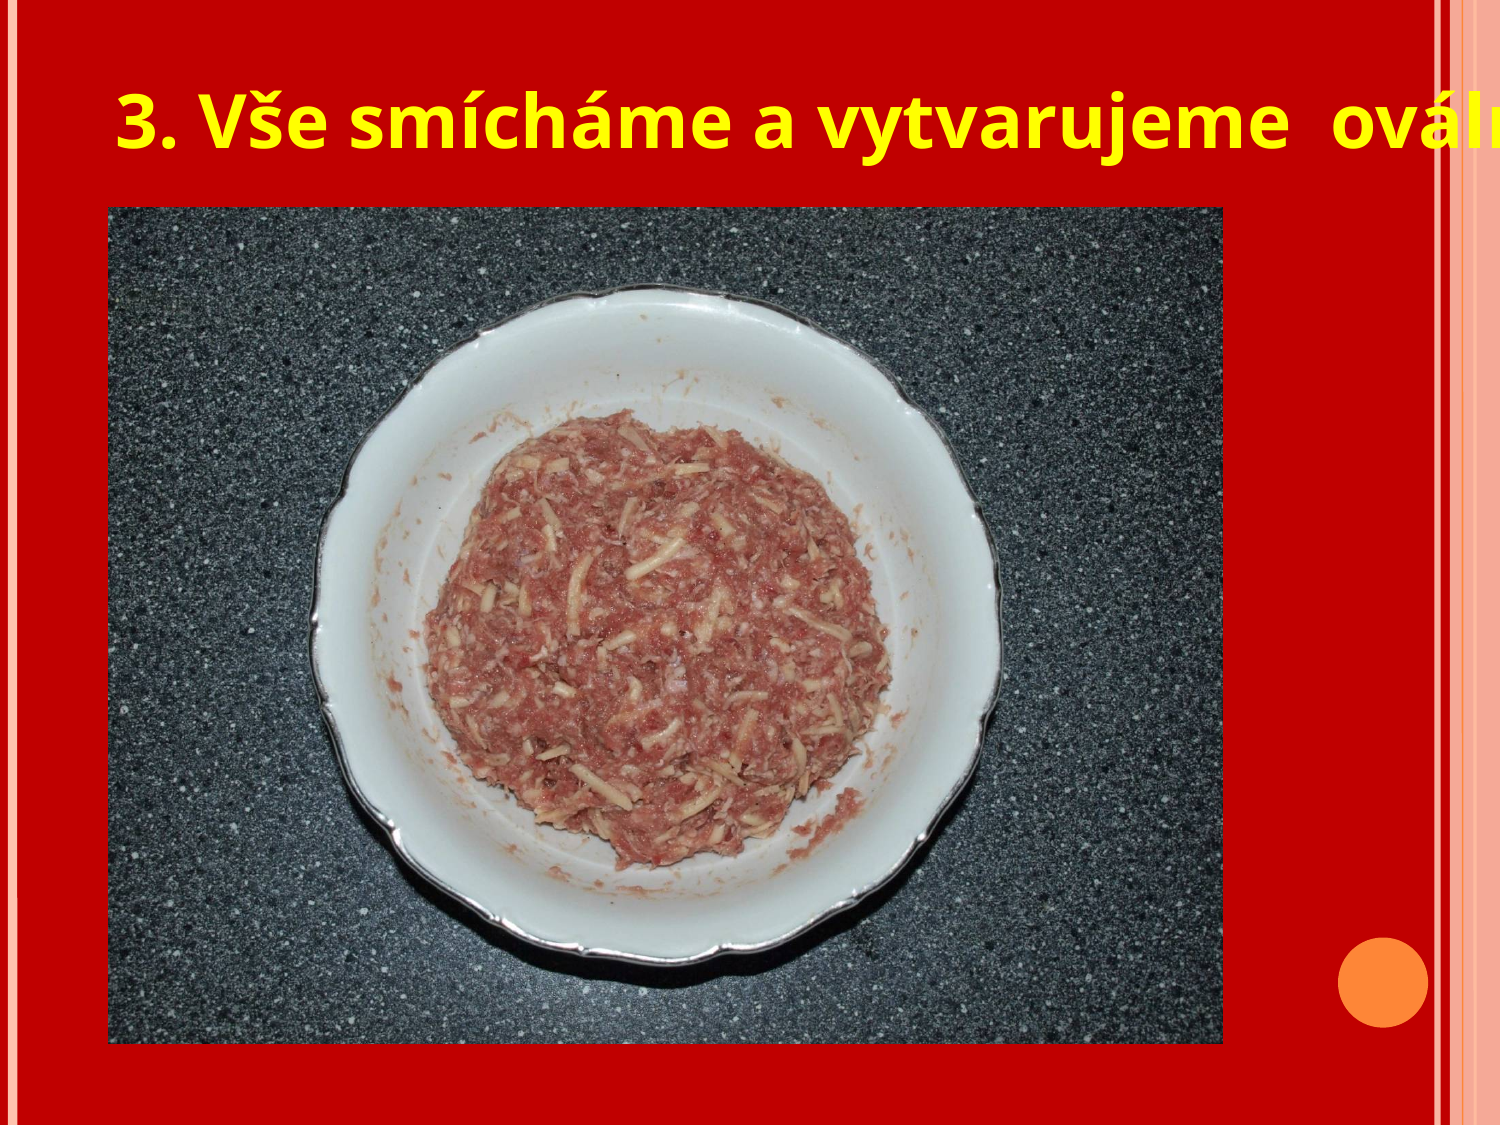

#
3. Vše smícháme a vytvarujeme oválné karbanátky.